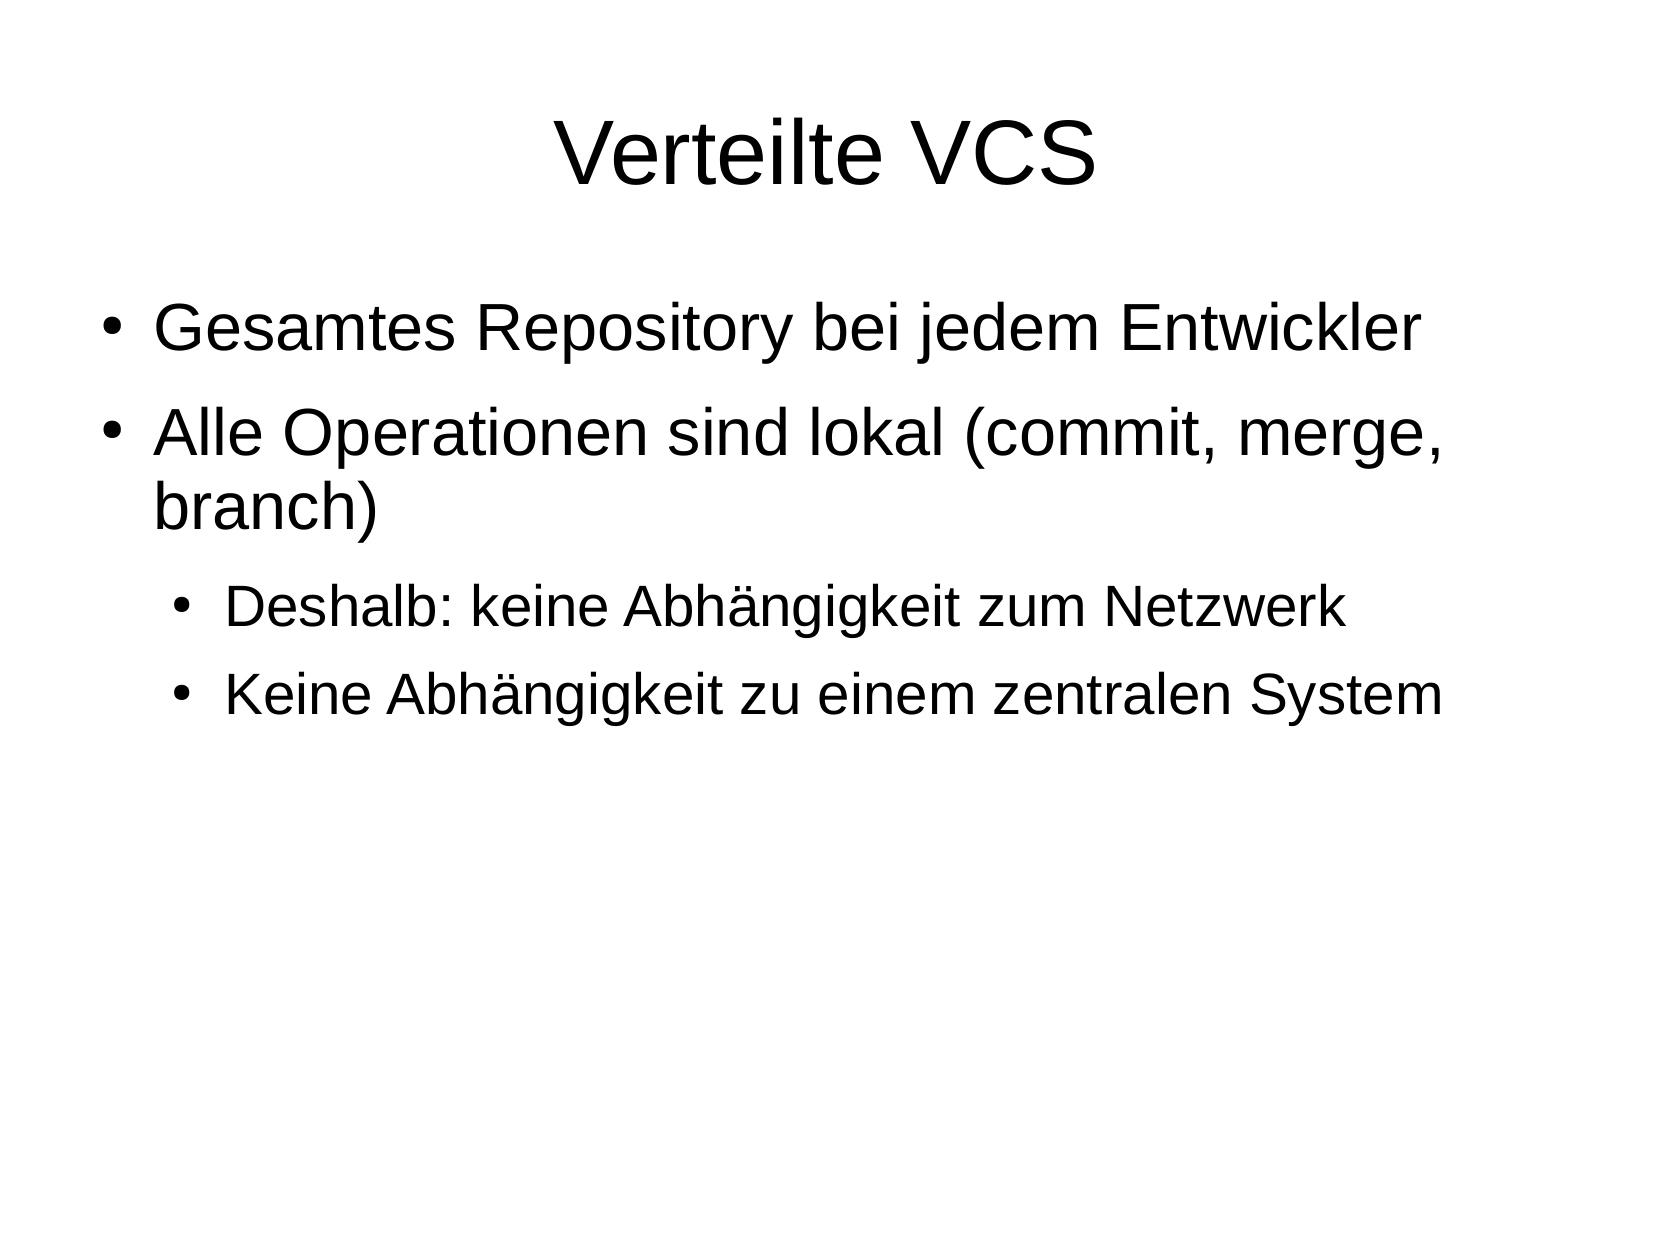

# Verteilte VCS
Gesamtes Repository bei jedem Entwickler
Alle Operationen sind lokal (commit, merge, branch)
Deshalb: keine Abhängigkeit zum Netzwerk
Keine Abhängigkeit zu einem zentralen System